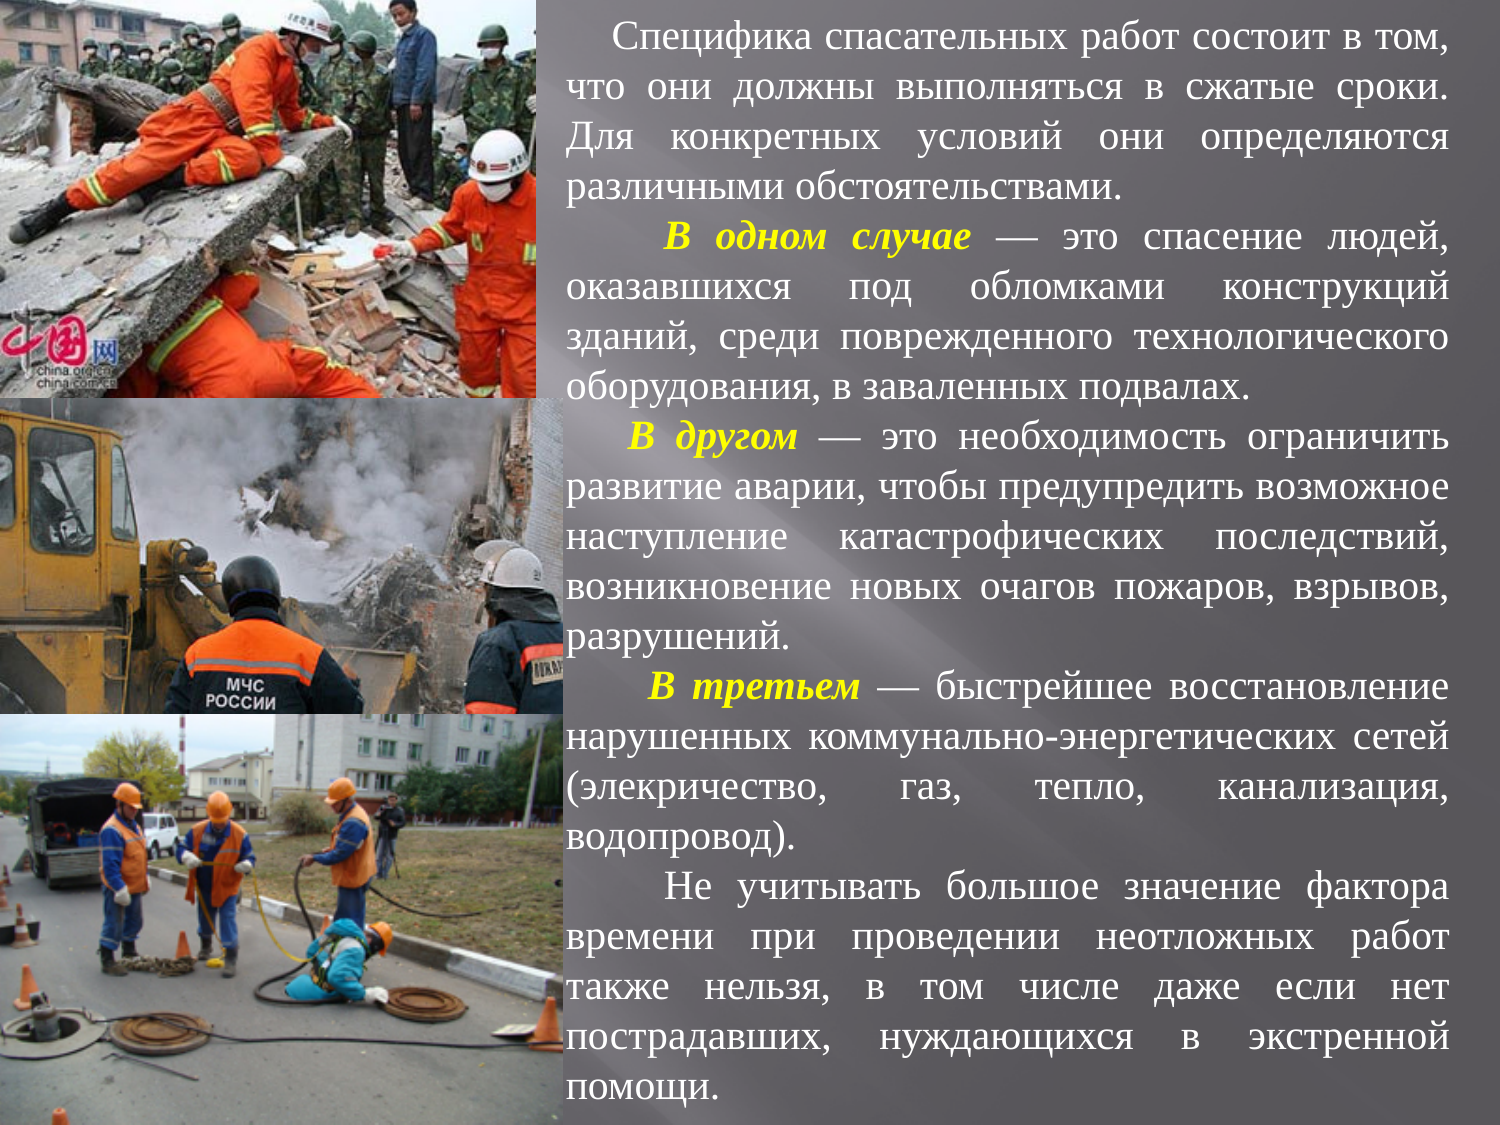

Специфика спасательных работ состоит в том, что они должны выполняться в сжатые сроки. Для конкретных условий они определяются различными обстоя­тельствами.
 В одном случае — это спасение людей, оказавшихся под обломками конструкций зданий, среди поврежденного технологического оборудования, в заваленных подвалах.
 В другом — это необходимость ограничить развитие аварии, чтобы предупредить возможное наступление катастрофических последствий, возникновение новых очагов пожаров, взрывов, разрушений.
 В третьем — быстрейшее восстановление нарушенных коммунально-энергетических сетей (элекричество, газ, тепло, канализация, водопровод).
 Не учитывать большое значение фактора времени при проведении неотлож­ных работ также нельзя, в том числе даже если нет пострадавших, нуждающих­ся в экстренной помощи.